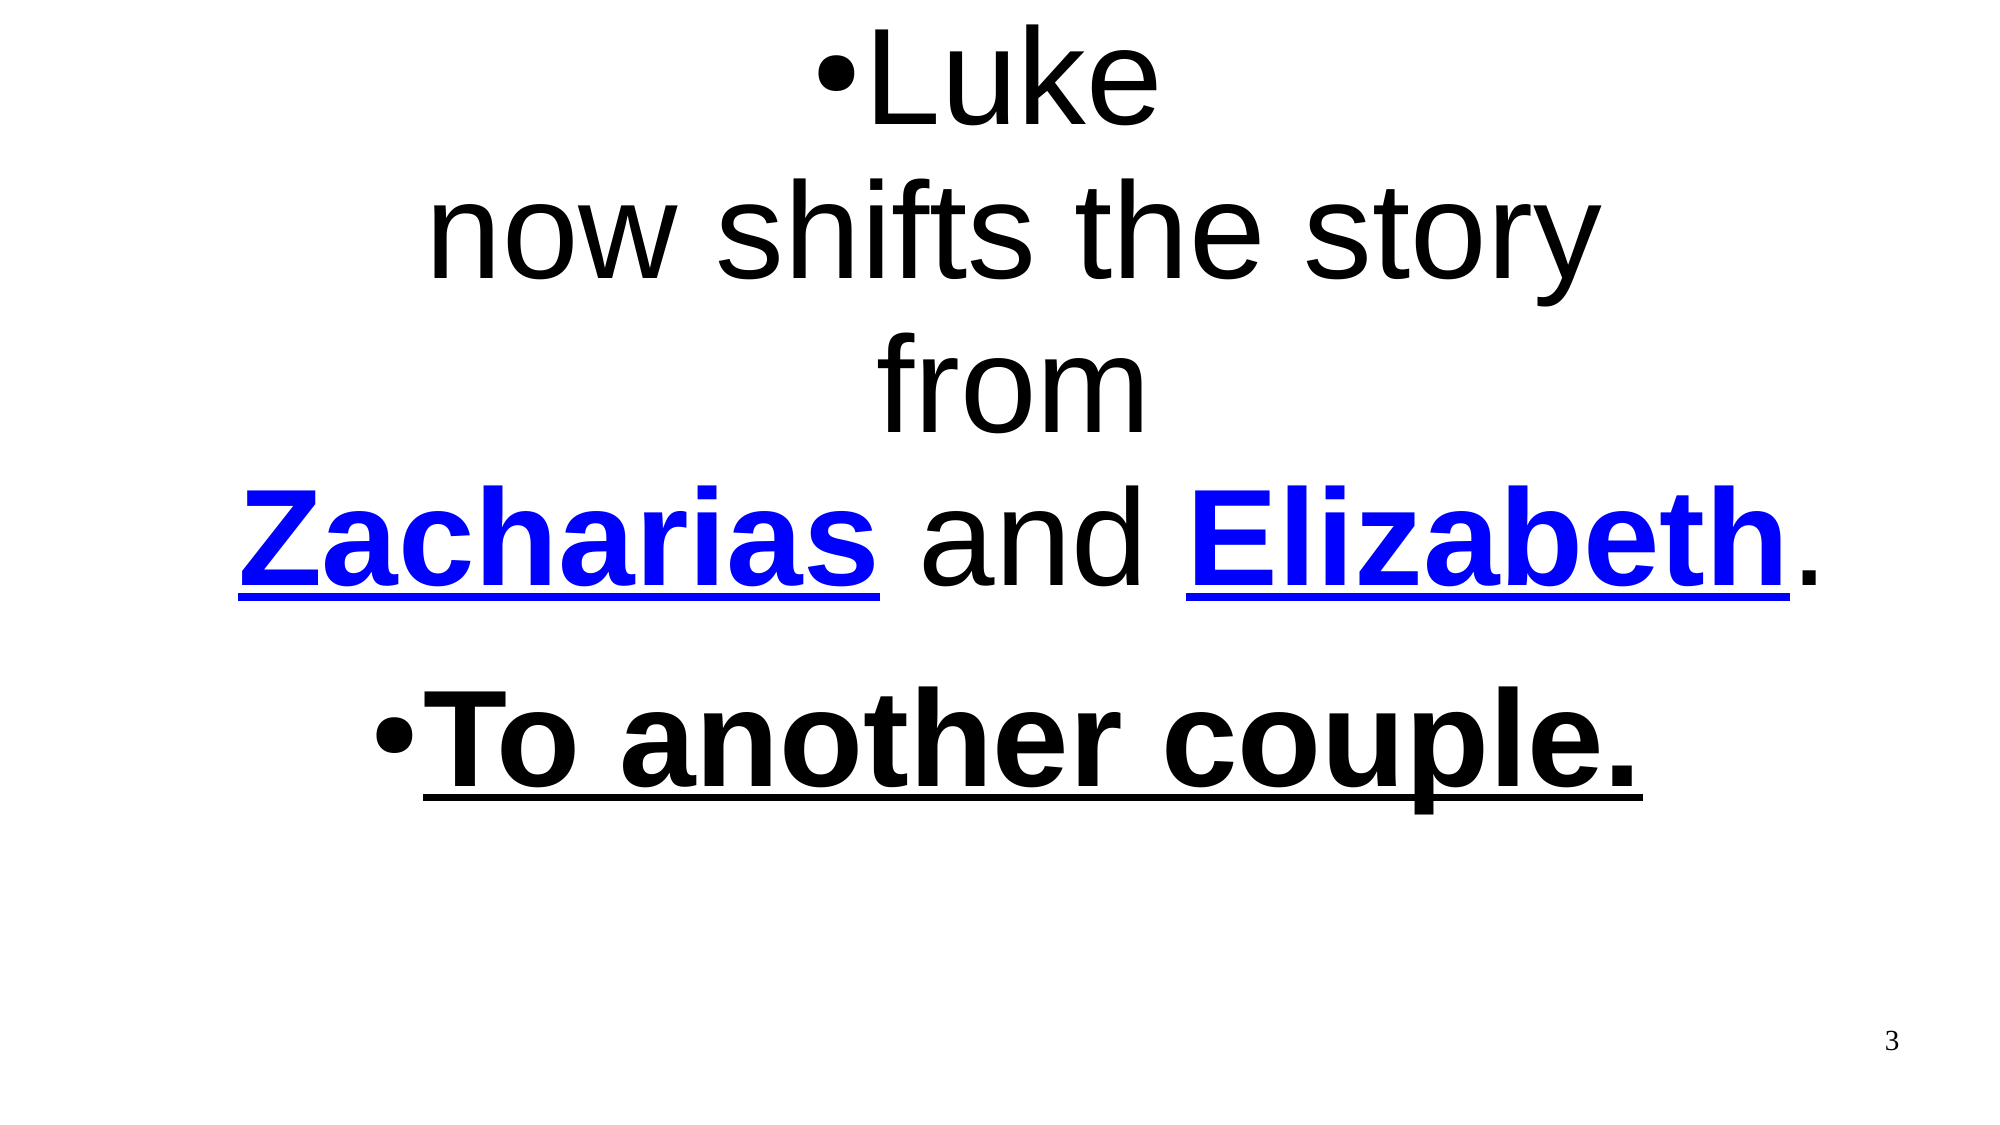

# Luke now shifts the story from Zacharias and Elizabeth.
To another couple.
3